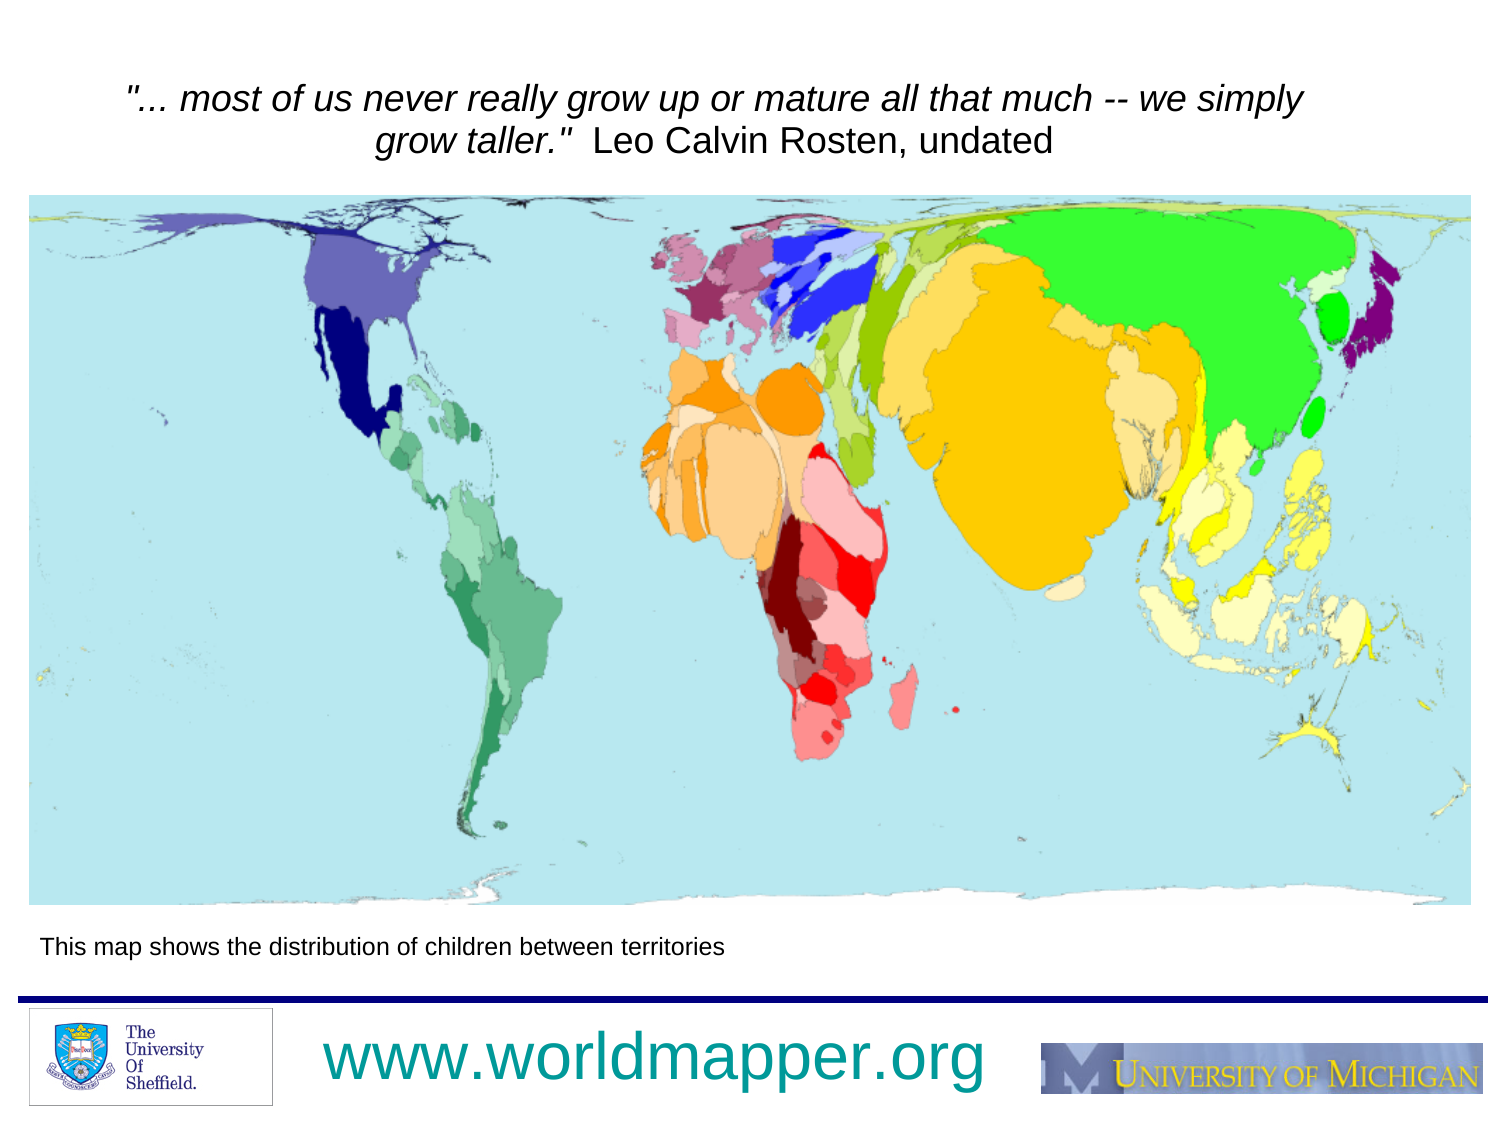

# "... most of us never really grow up or mature all that much -- we simply grow taller." Leo Calvin Rosten, undated
This map shows the distribution of children between territories